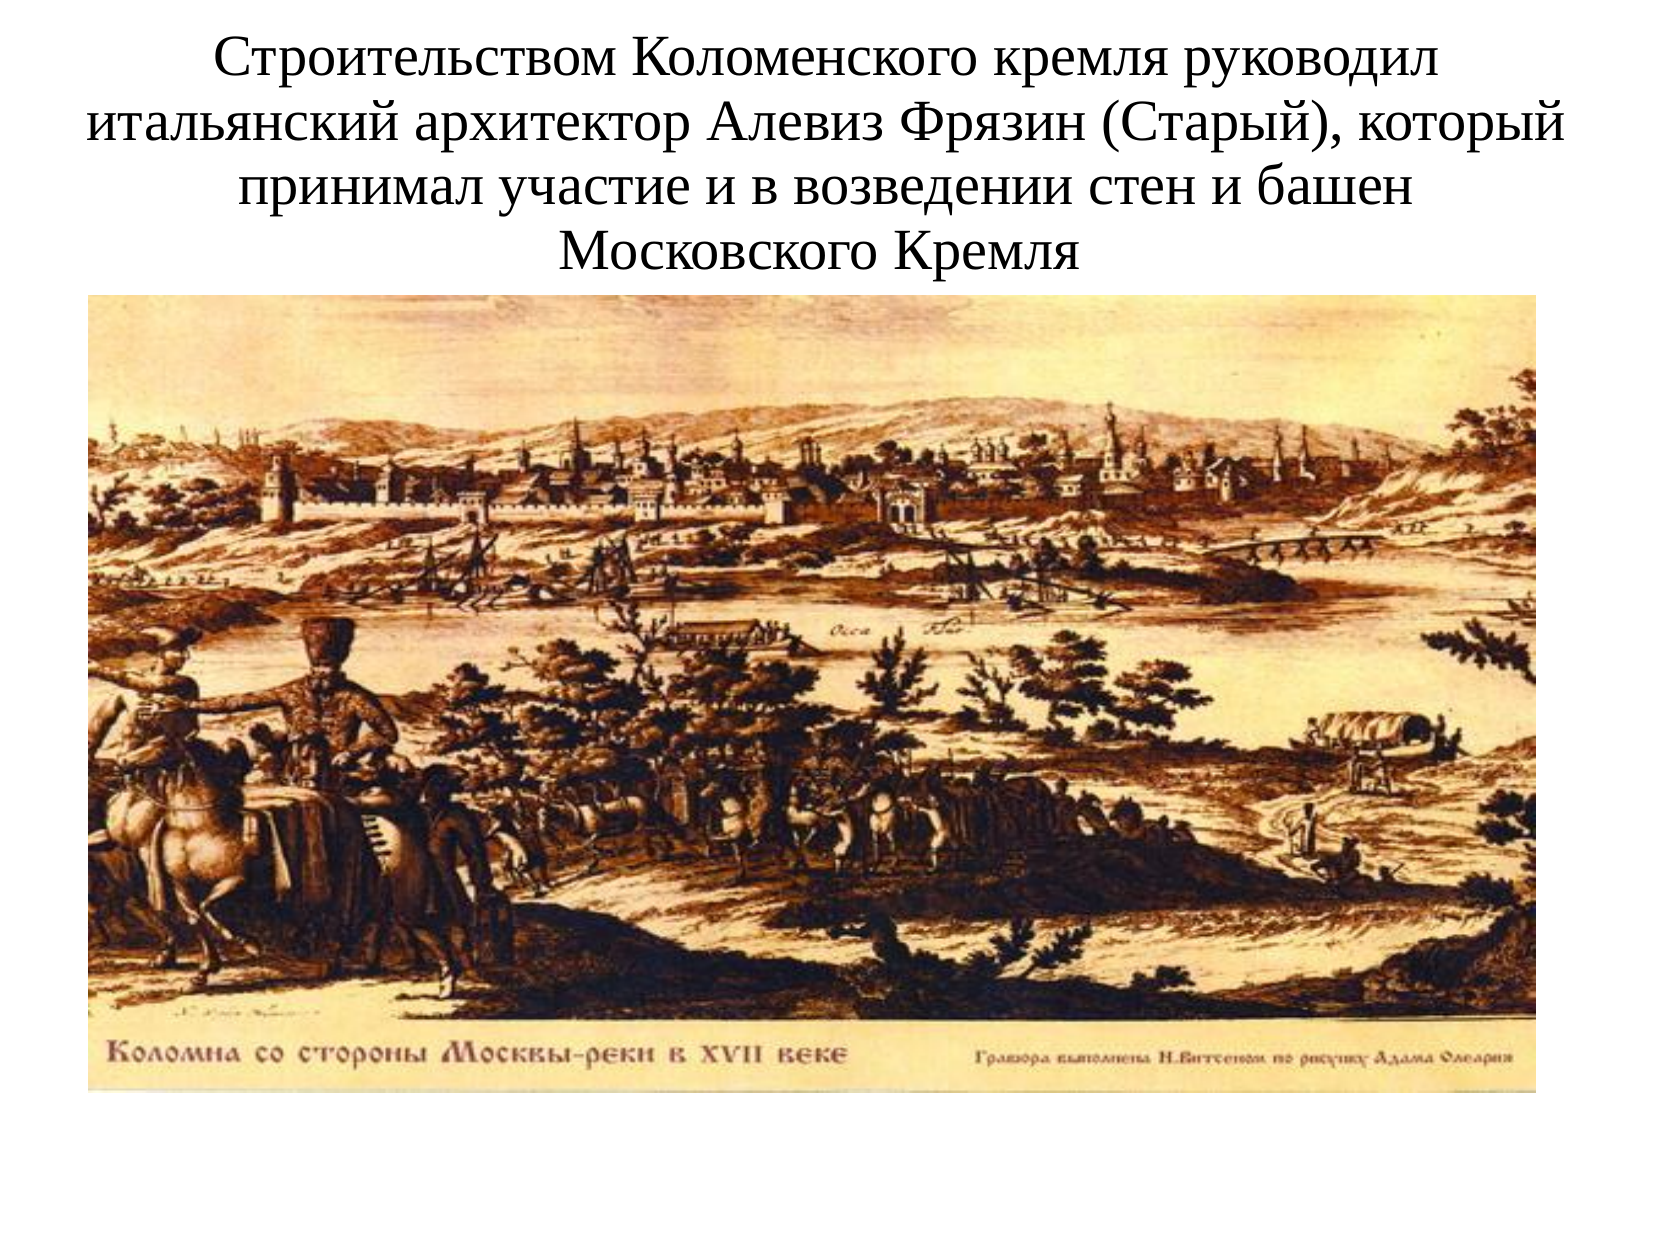

# Cтроительством Коломенского кремля руководил итальянский архитектор Алевиз Фрязин (Старый), который принимал участие и в возведении стен и башен Московского Кремля